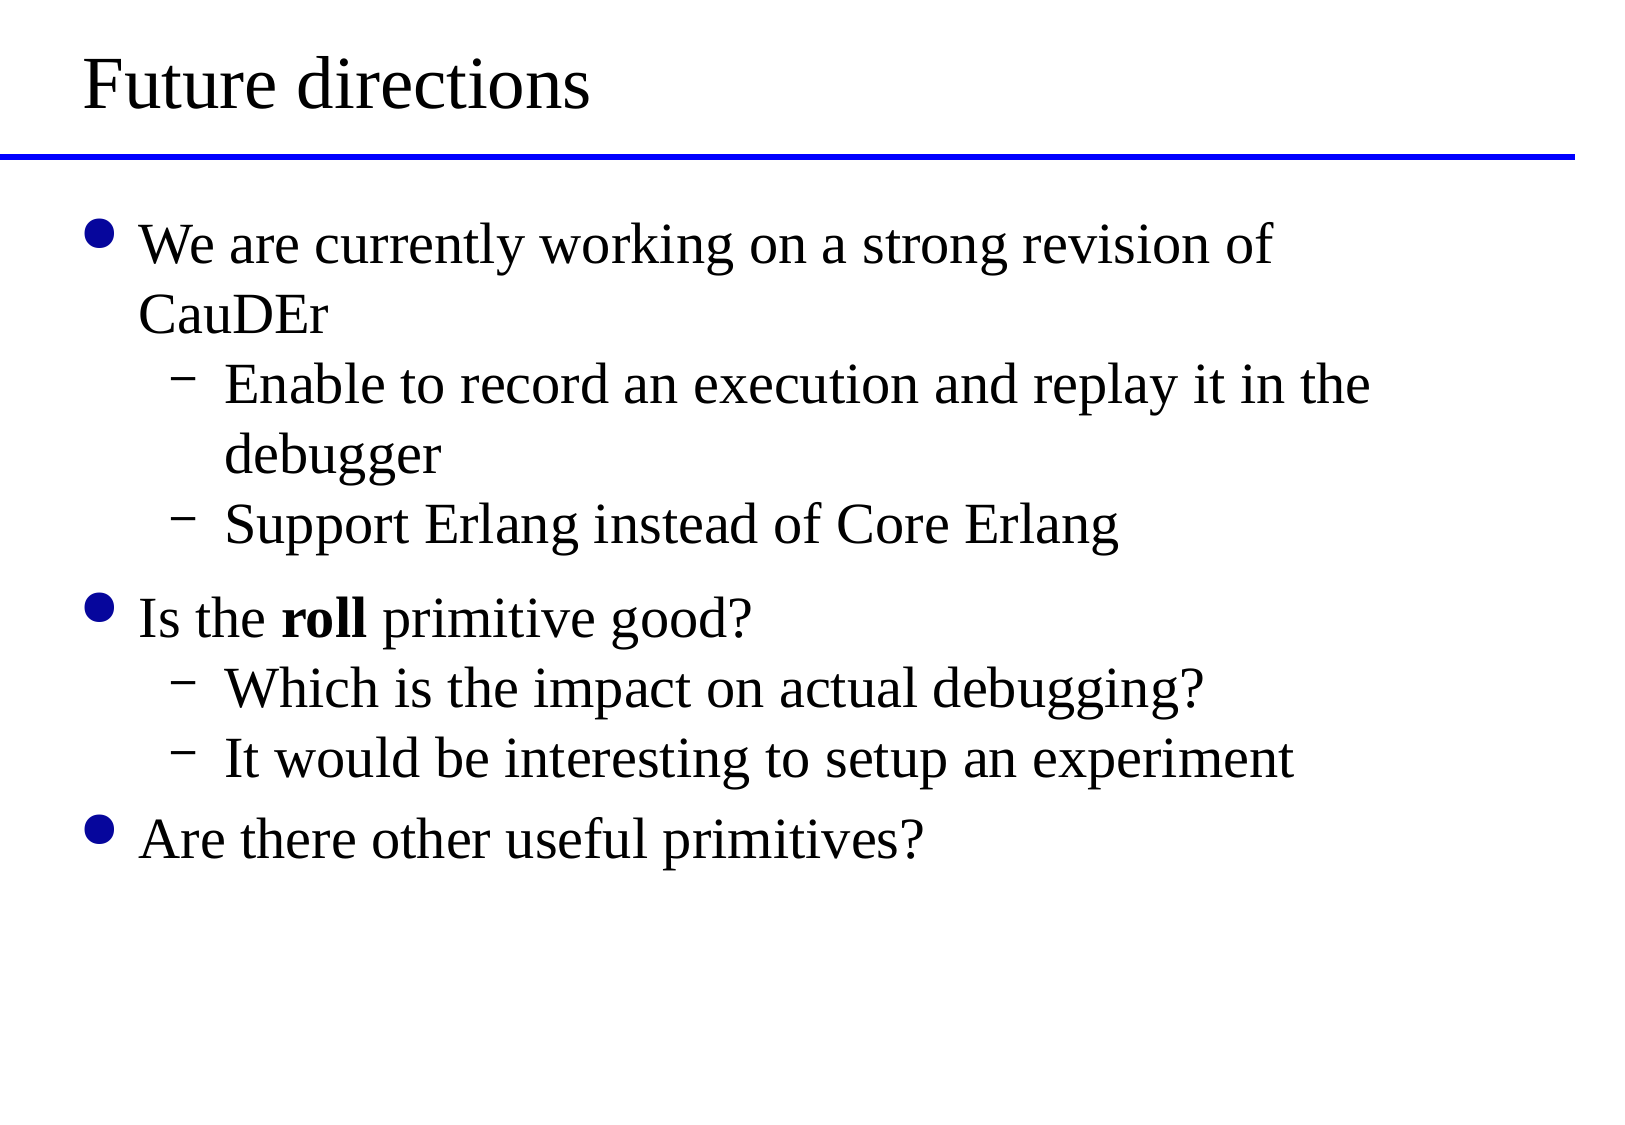

# Future directions
We are currently working on a strong revision of CauDEr
Enable to record an execution and replay it in the debugger
Support Erlang instead of Core Erlang
Is the roll primitive good?
Which is the impact on actual debugging?
It would be interesting to setup an experiment
Are there other useful primitives?